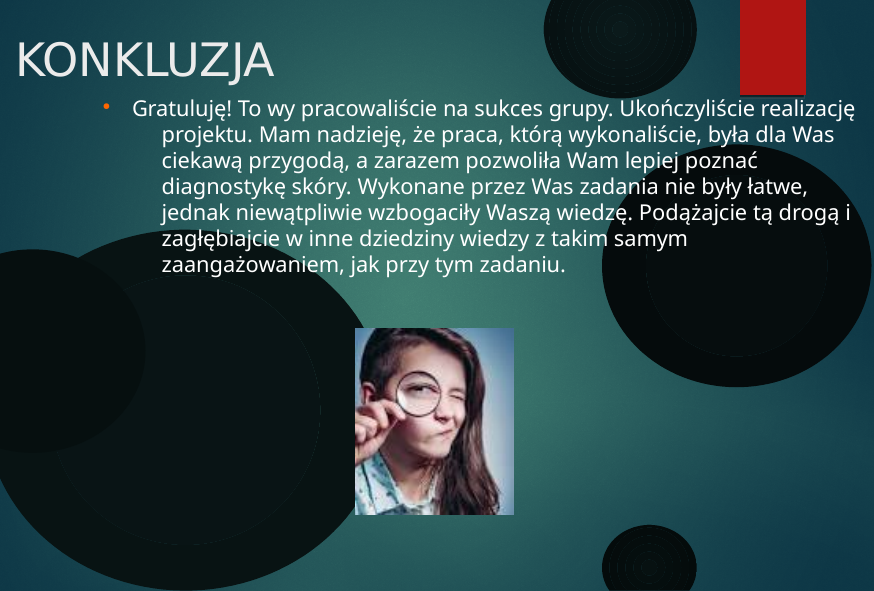

# KONKLUZJA
Gratuluję! To wy pracowaliście na sukces grupy. Ukończyliście realizację projektu. Mam nadzieję, że praca, którą wykonaliście, była dla Was ciekawą przygodą, a zarazem pozwoliła Wam lepiej poznać diagnostykę skóry. Wykonane przez Was zadania nie były łatwe, jednak niewątpliwie wzbogaciły Waszą wiedzę. Podążajcie tą drogą i zagłębiajcie w inne dziedziny wiedzy z takim samym zaangażowaniem, jak przy tym zadaniu.